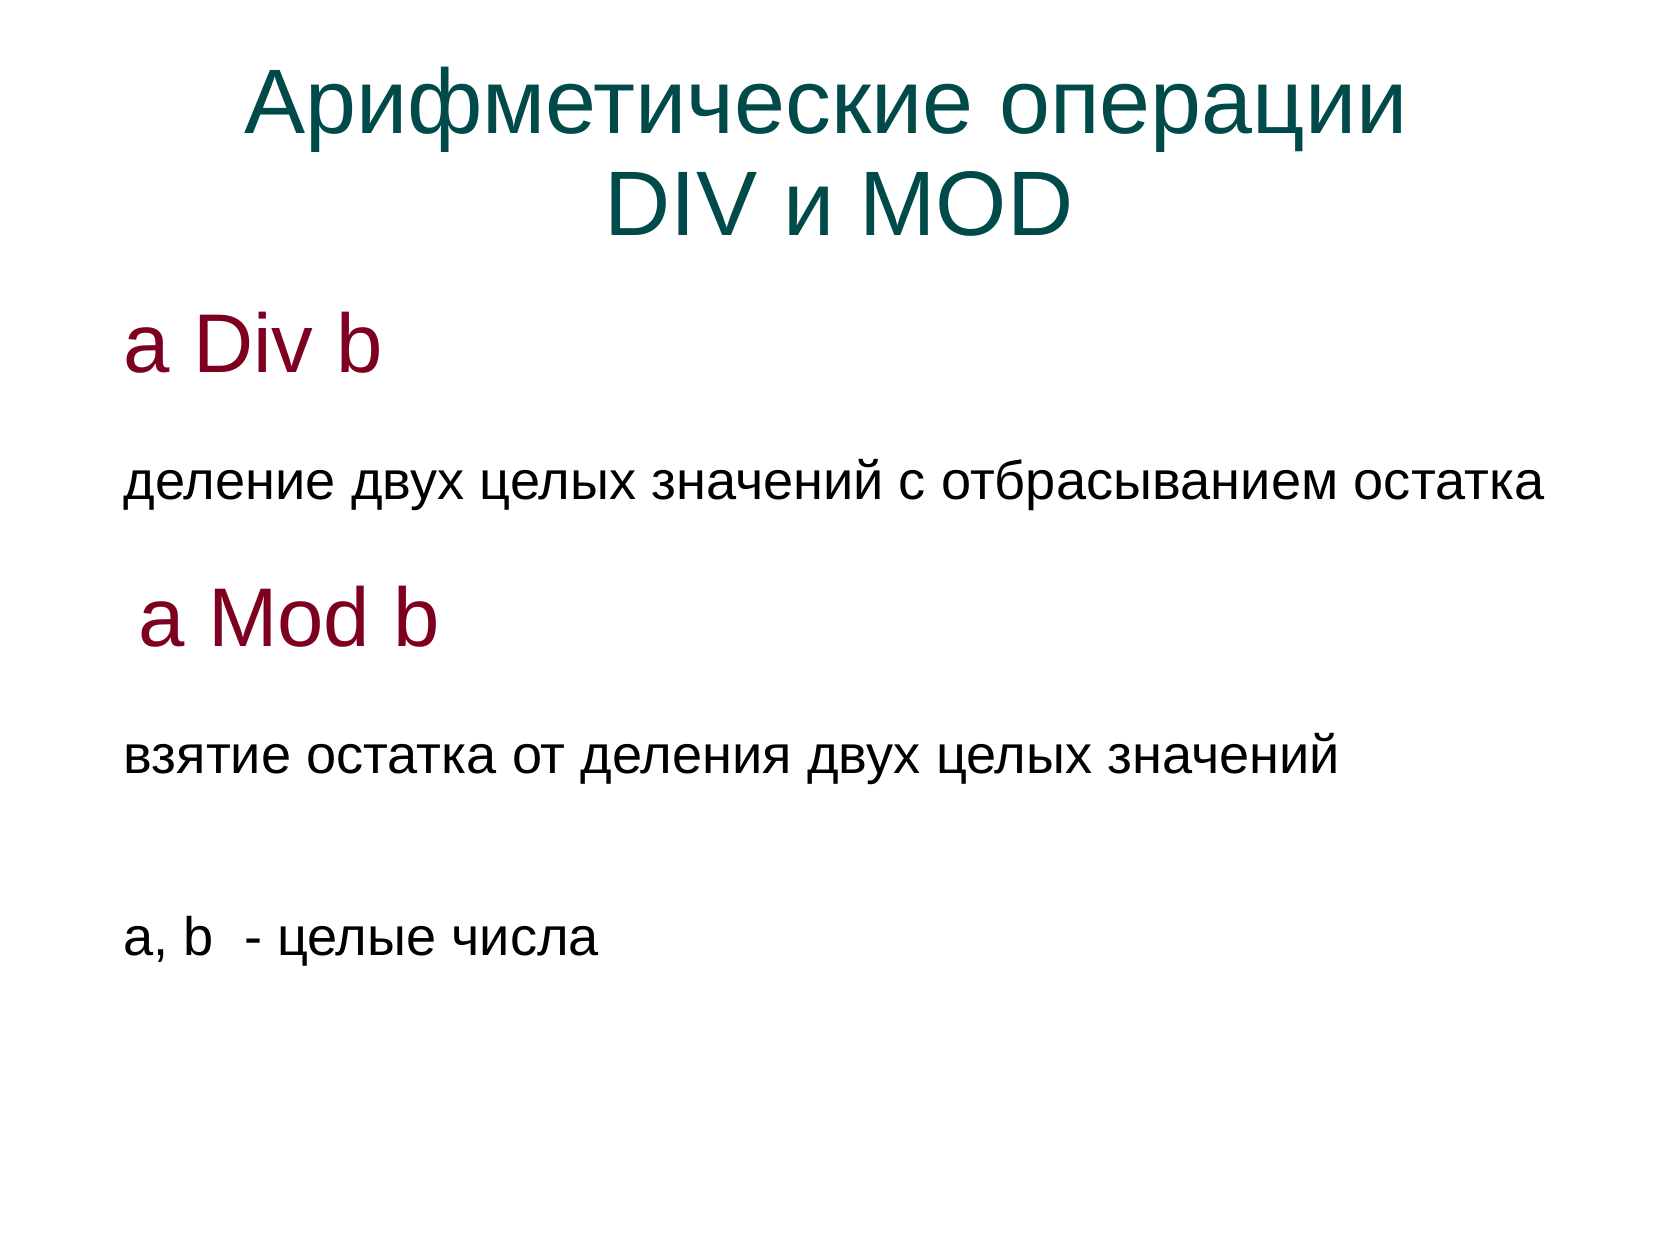

# Арифметические операции DIV и MOD
a Div b
деление двух целых значений с отбрасыванием остатка
 a Mod b
взятие остатка от деления двух целых значений
a, b - целые числа